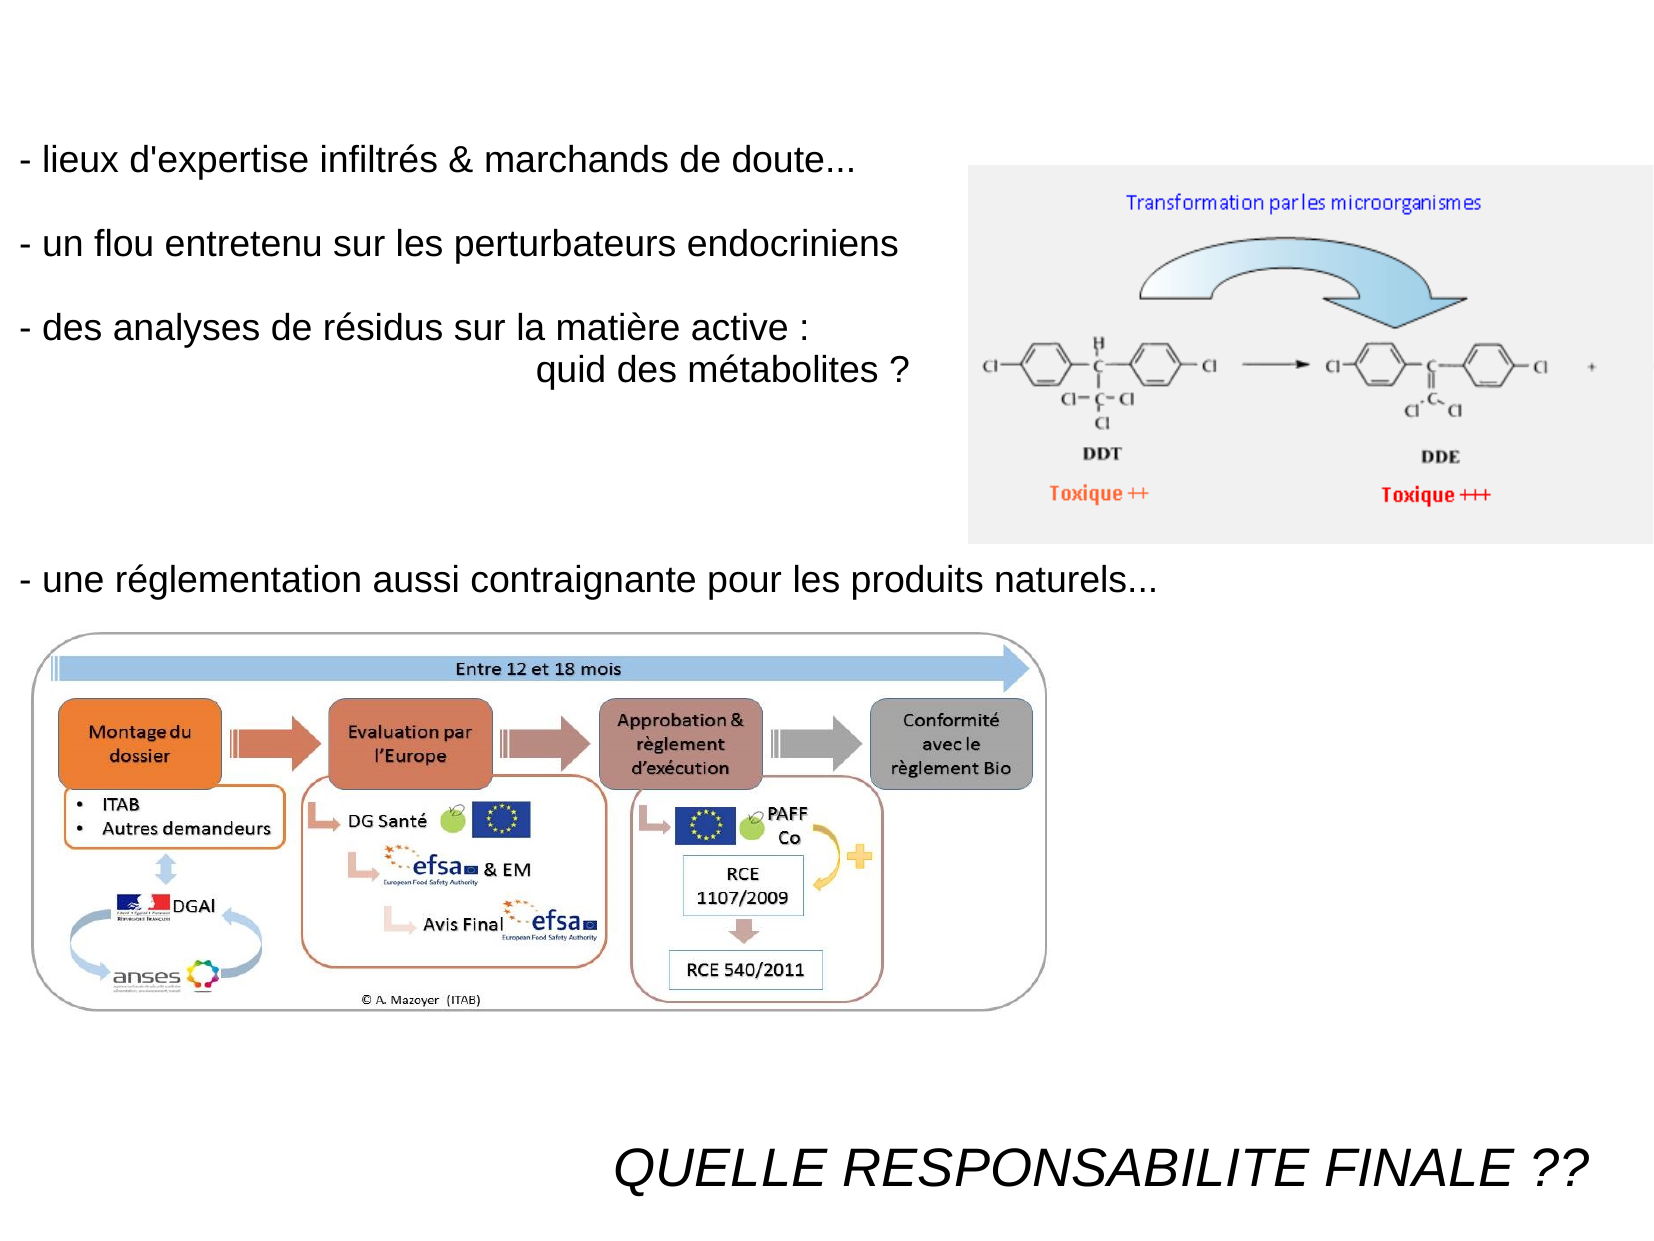

- lieux d'expertise infiltrés & marchands de doute...
- un flou entretenu sur les perturbateurs endocriniens
- des analyses de résidus sur la matière active :
							quid des métabolites ?
- une réglementation aussi contraignante pour les produits naturels...
QUELLE RESPONSABILITE FINALE ??